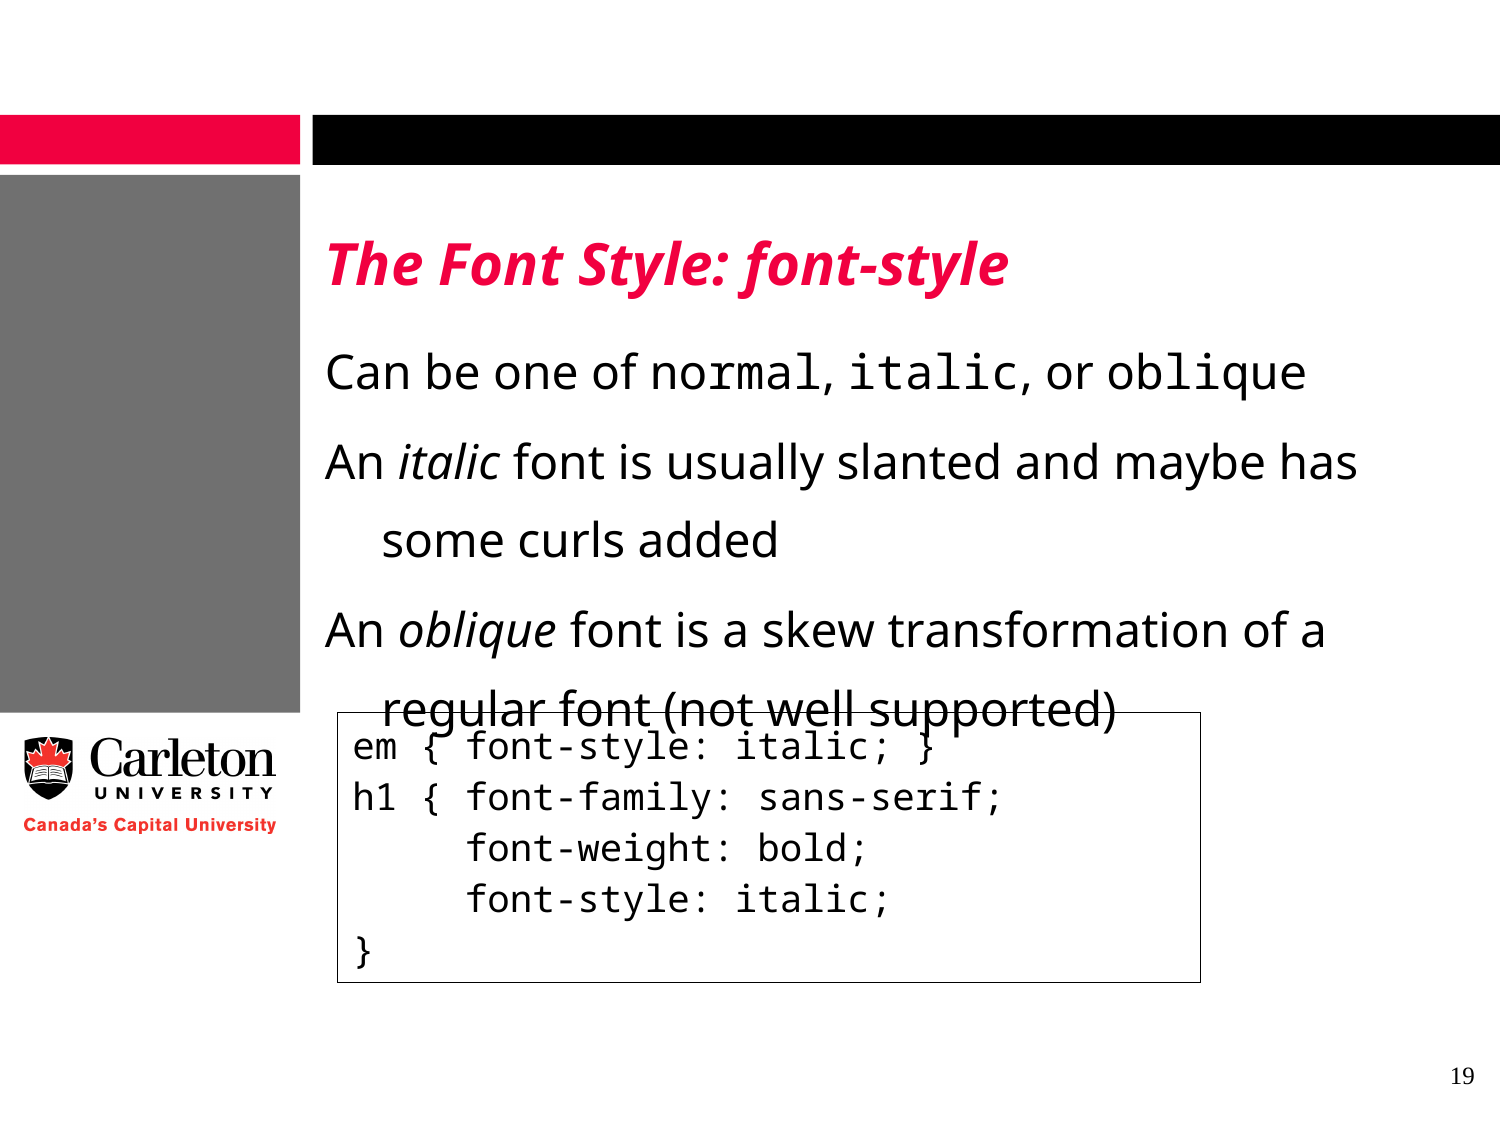

# The Font Style: font-style
Can be one of normal, italic, or oblique
An italic font is usually slanted and maybe has some curls added
An oblique font is a skew transformation of a regular font (not well supported)
em { font-style: italic; }
h1 { font-family: sans-serif;
 font-weight: bold;
 font-style: italic;
}
19